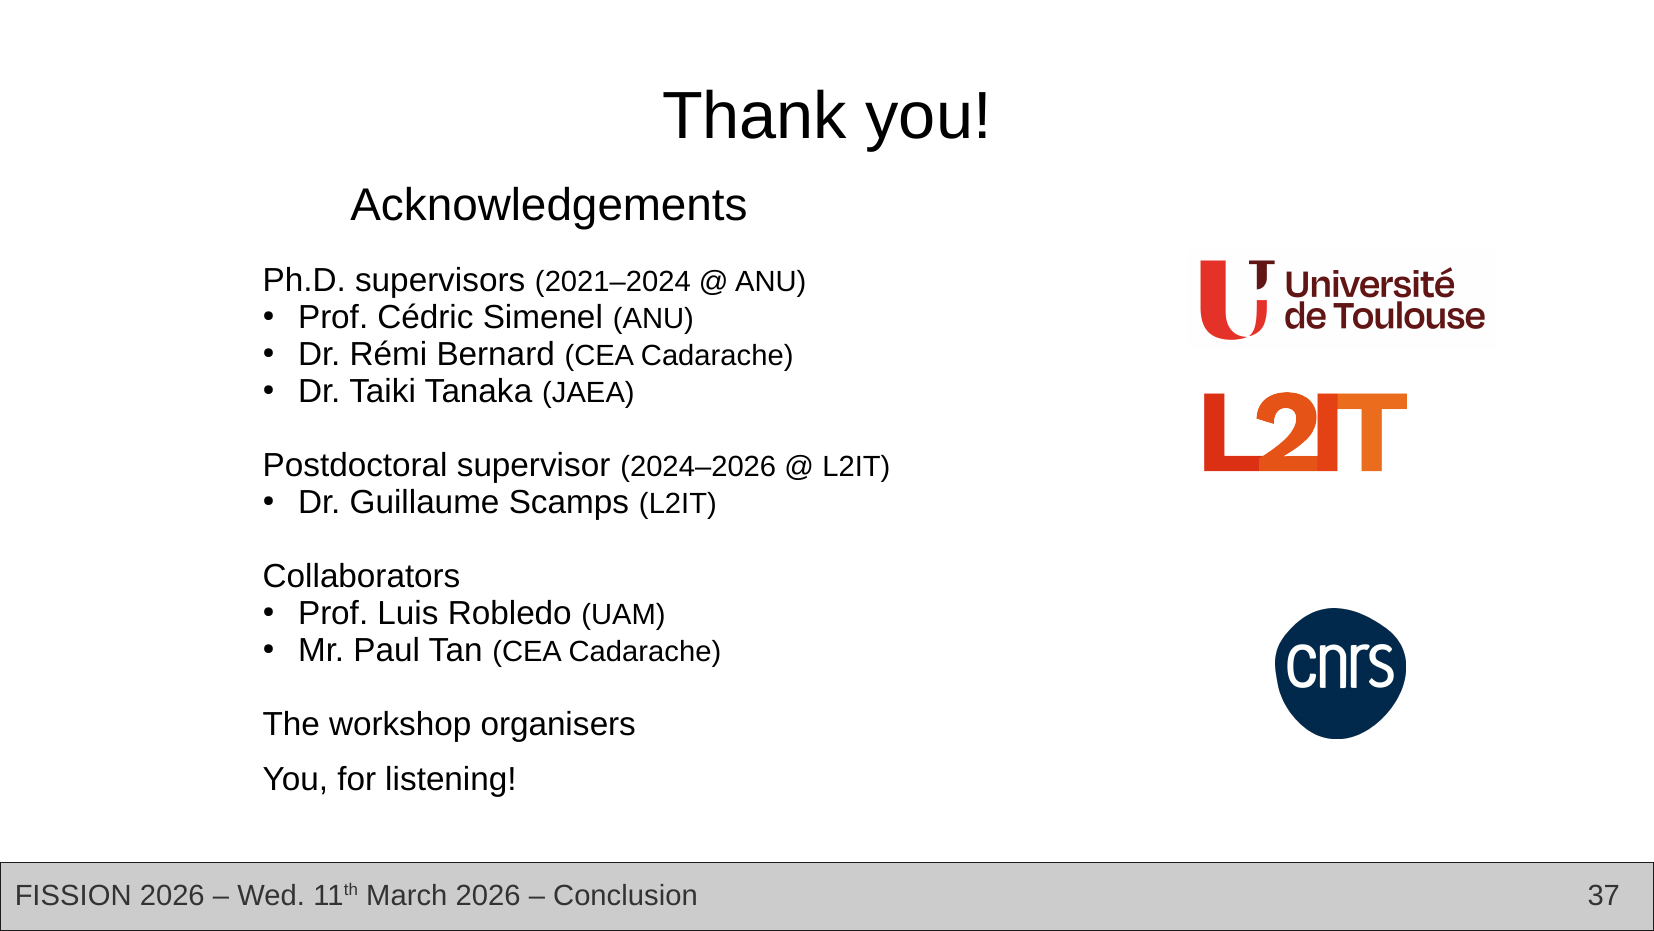

# Thank you!
Acknowledgements
Ph.D. supervisors (2021–2024 @ ANU)
Prof. Cédric Simenel (ANU)
Dr. Rémi Bernard (CEA Cadarache)
Dr. Taiki Tanaka (JAEA)
Postdoctoral supervisor (2024–2026 @ L2IT)
Dr. Guillaume Scamps (L2IT)
Collaborators
Prof. Luis Robledo (UAM)
Mr. Paul Tan (CEA Cadarache)
The workshop organisers
You, for listening!
FISSION 2026 – Wed. 11th March 2026 – Conclusion